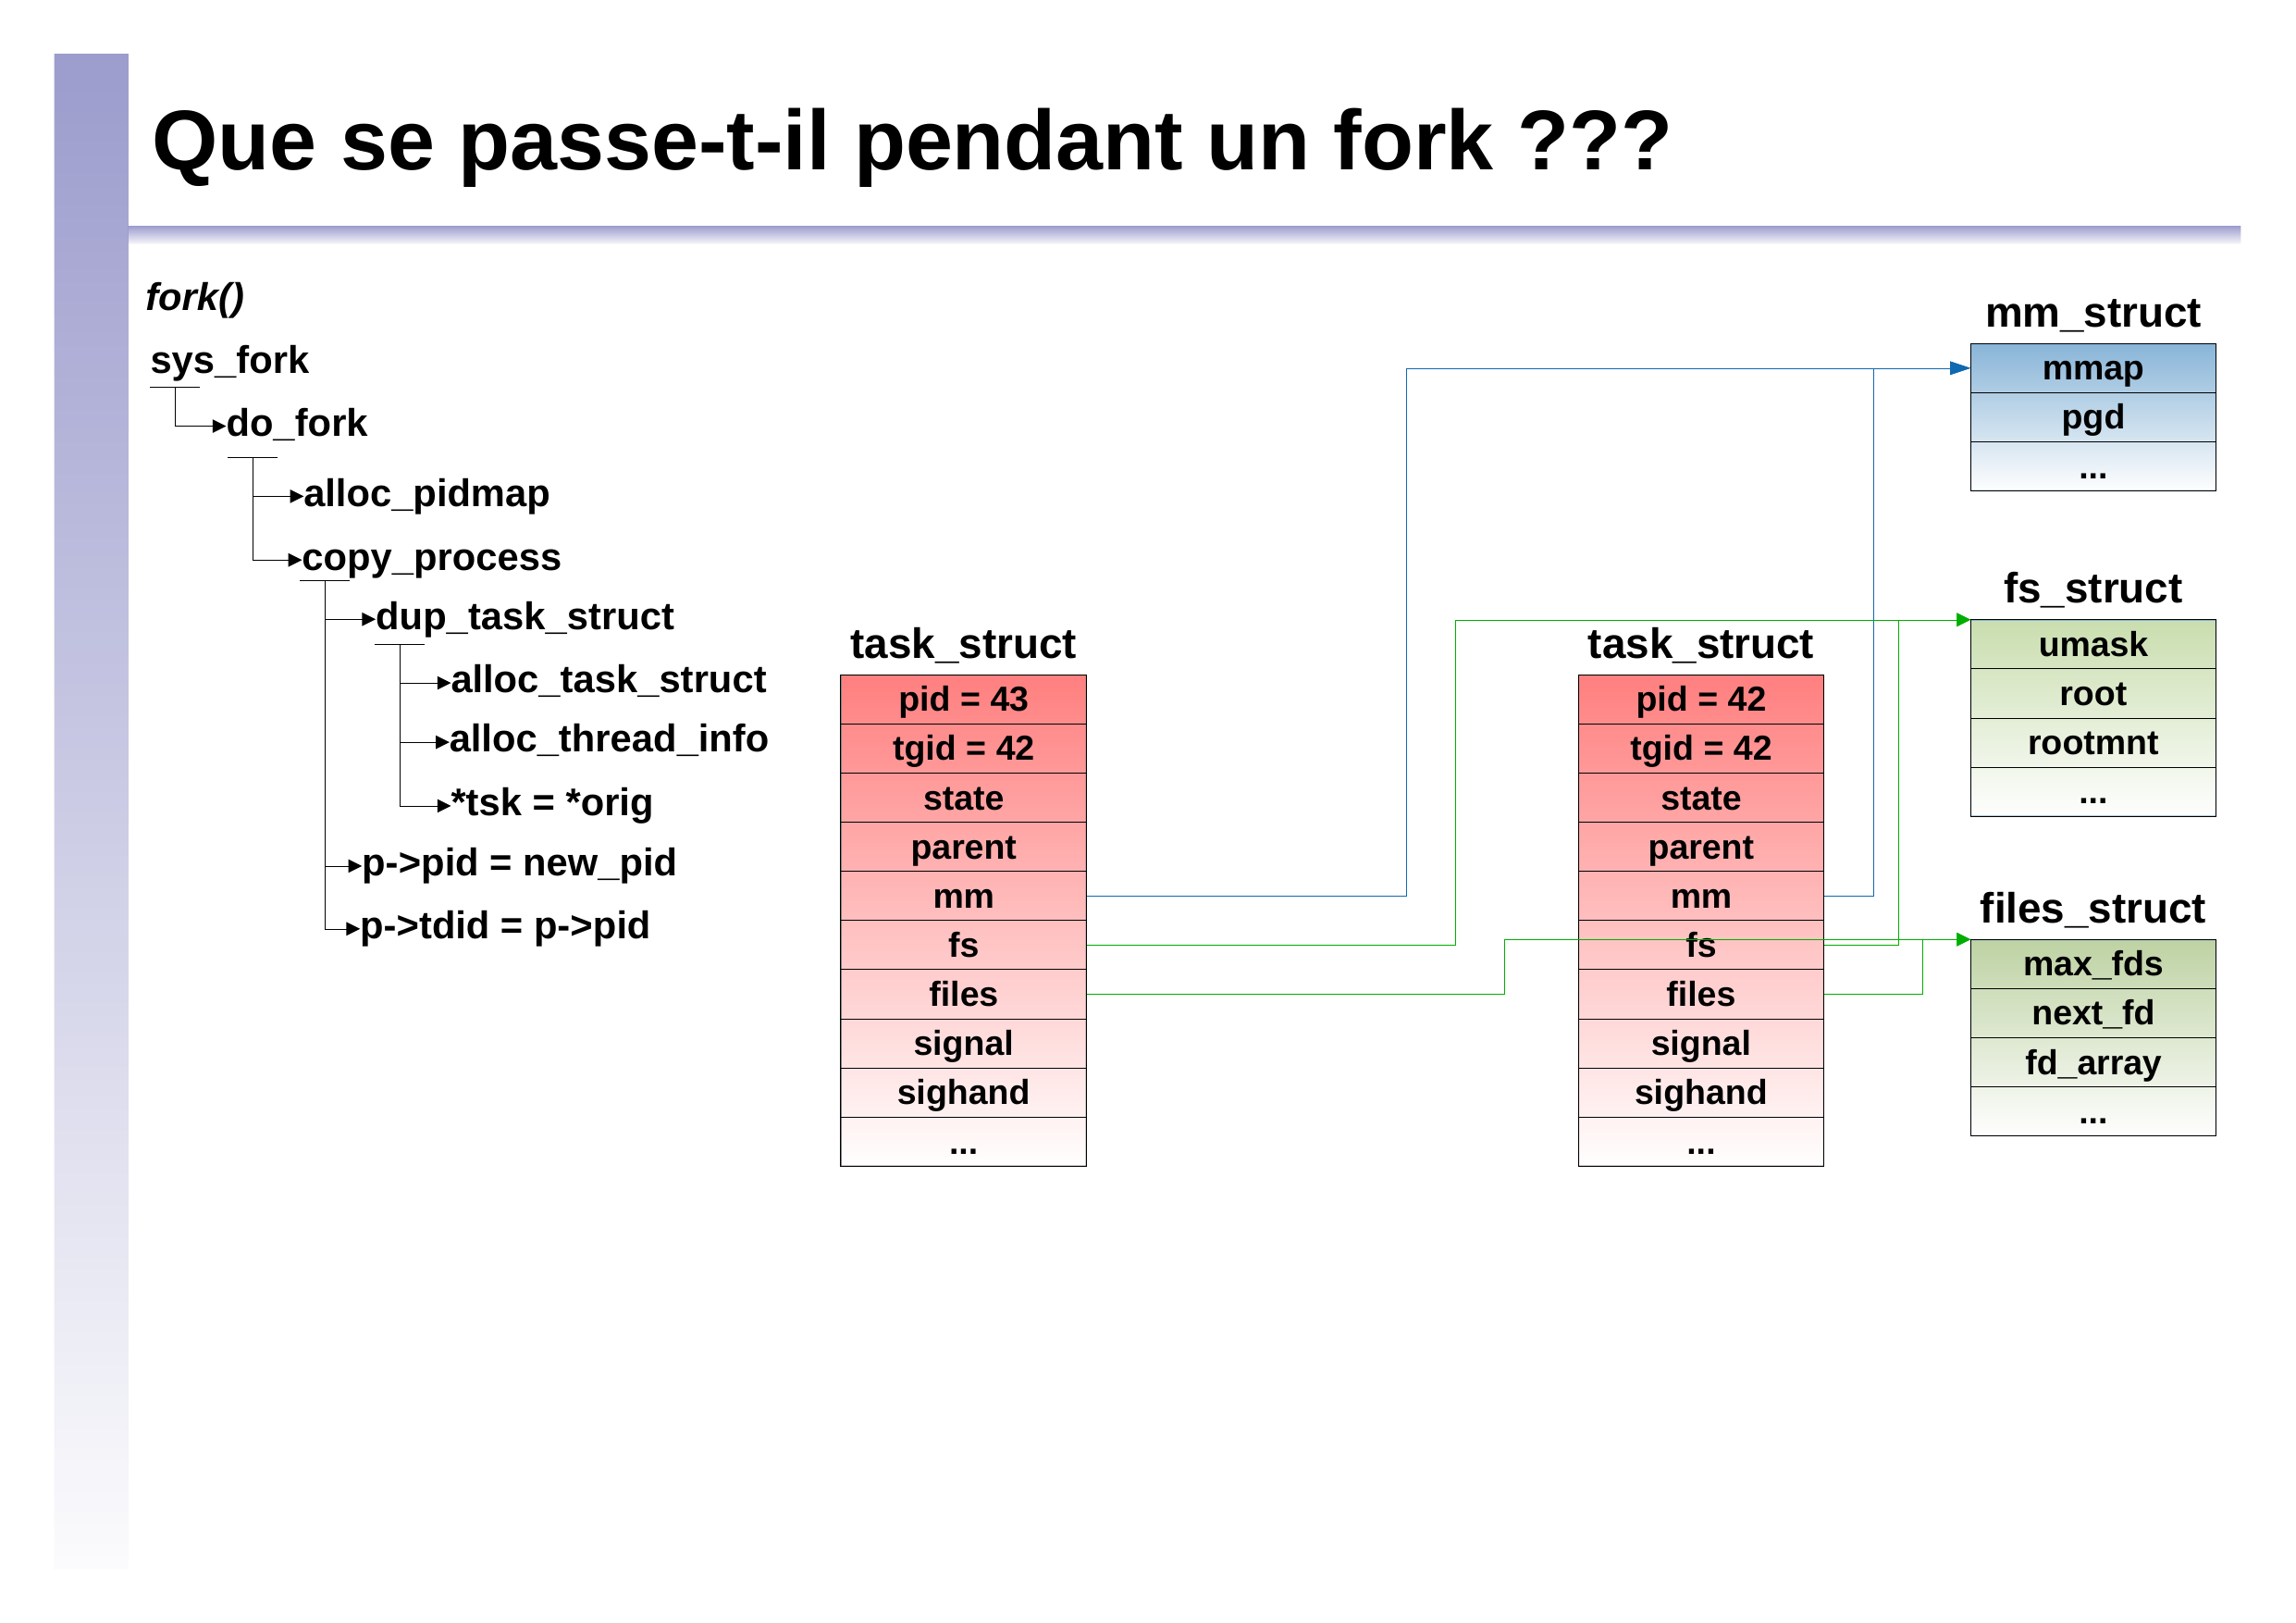

# Que se passe-t-il pendant un fork ???
fork()
mm_struct
sys_fork
mmap
pgd
do_fork
...
alloc_pidmap
copy_process
fs_struct
p->tdid = p->pid
dup_task_struct
task_struct
task_struct
umask
alloc_task_struct
root
pid = 43
pid = 42
alloc_thread_info
rootmnt
tgid = 42
tgid = 42
...
state
state
*tsk = *orig
parent
parent
p->pid = new_pid
mm
mm
files_struct
fs
fs
max_fds
files
files
next_fd
signal
signal
fd_array
sighand
sighand
...
...
...